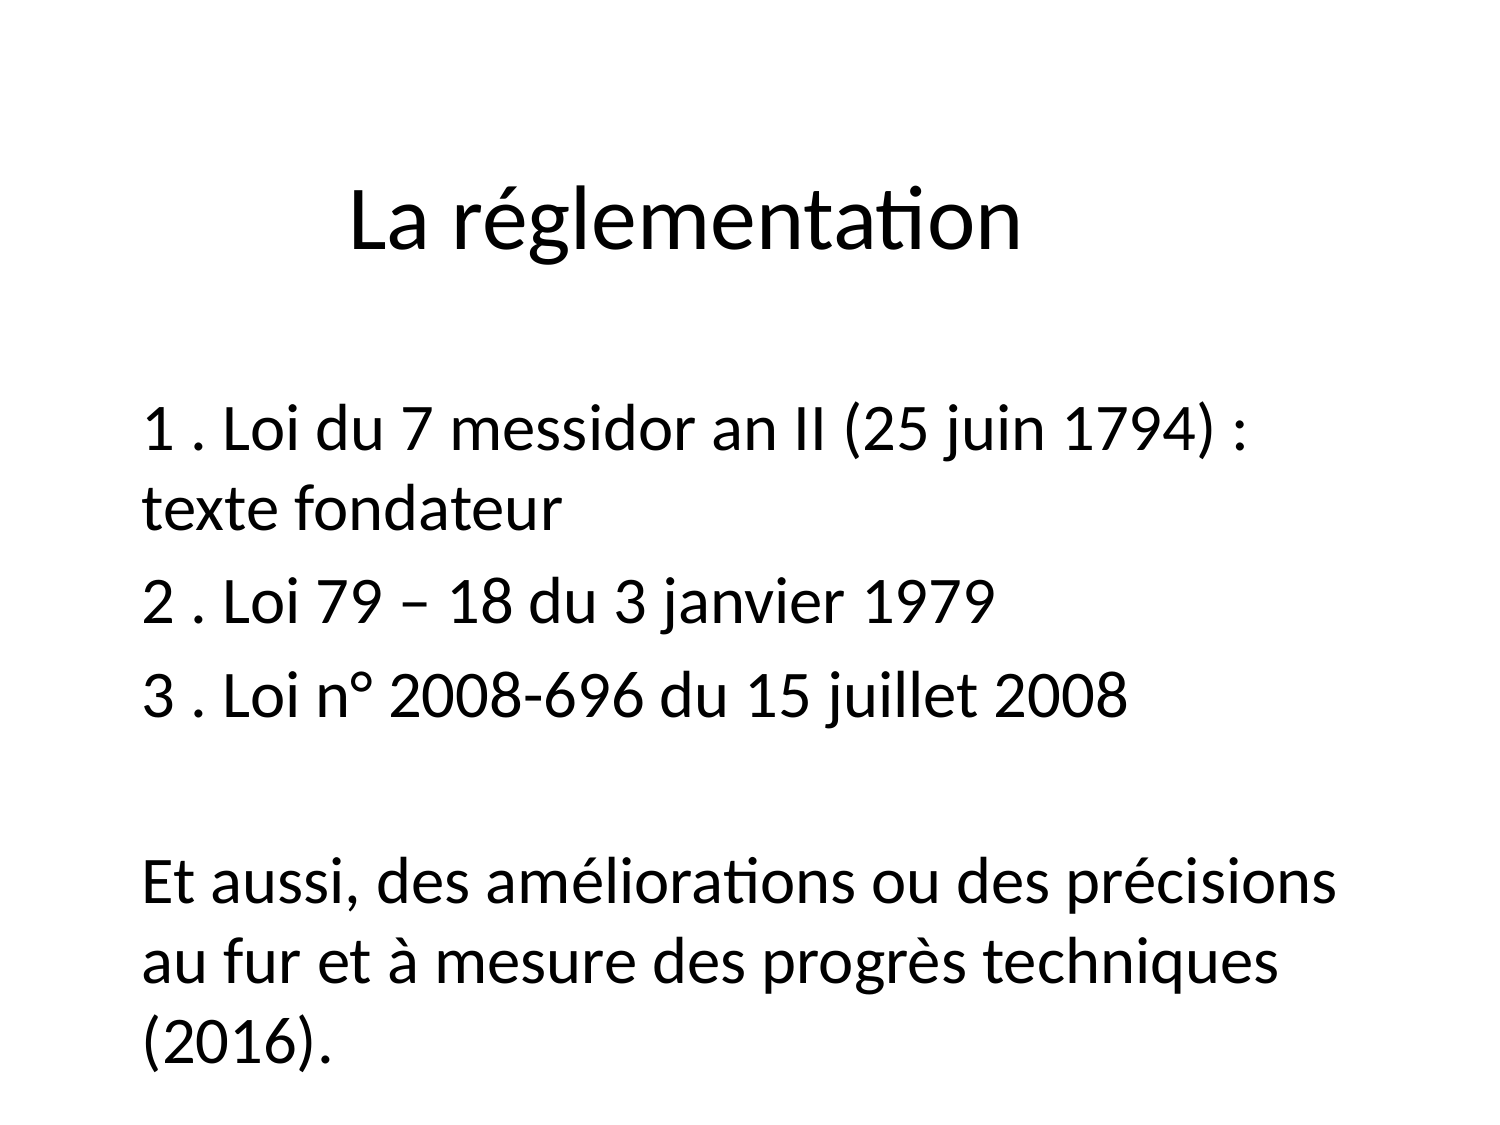

# La réglementation
1 . Loi du 7 messidor an II (25 juin 1794) : texte fondateur
2 . Loi 79 – 18 du 3 janvier 1979
3 . Loi n° 2008-696 du 15 juillet 2008
Et aussi, des améliorations ou des précisions au fur et à mesure des progrès techniques (2016).